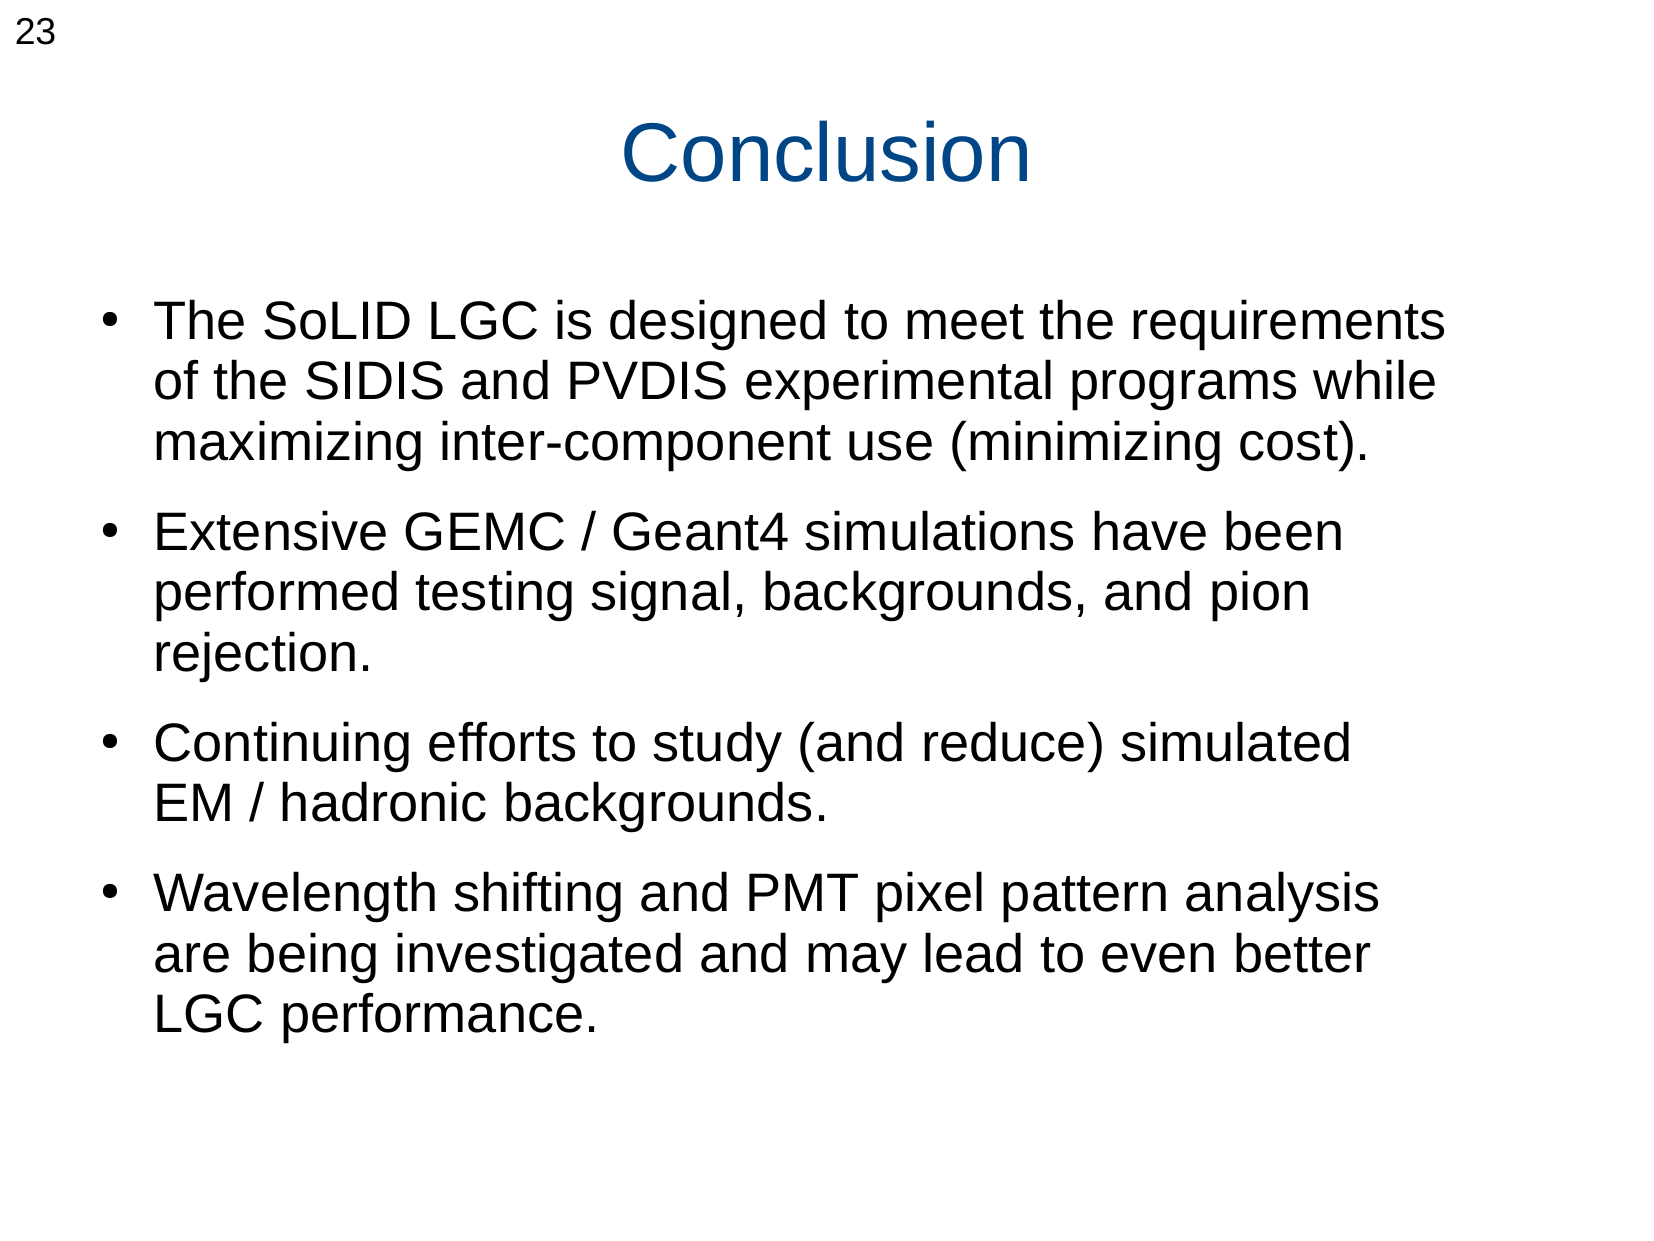

23
# Conclusion
The SoLID LGC is designed to meet the requirements of the SIDIS and PVDIS experimental programs while maximizing inter-component use (minimizing cost).
Extensive GEMC / Geant4 simulations have been performed testing signal, backgrounds, and pion rejection.
Continuing efforts to study (and reduce) simulated EM / hadronic backgrounds.
Wavelength shifting and PMT pixel pattern analysis are being investigated and may lead to even better LGC performance.